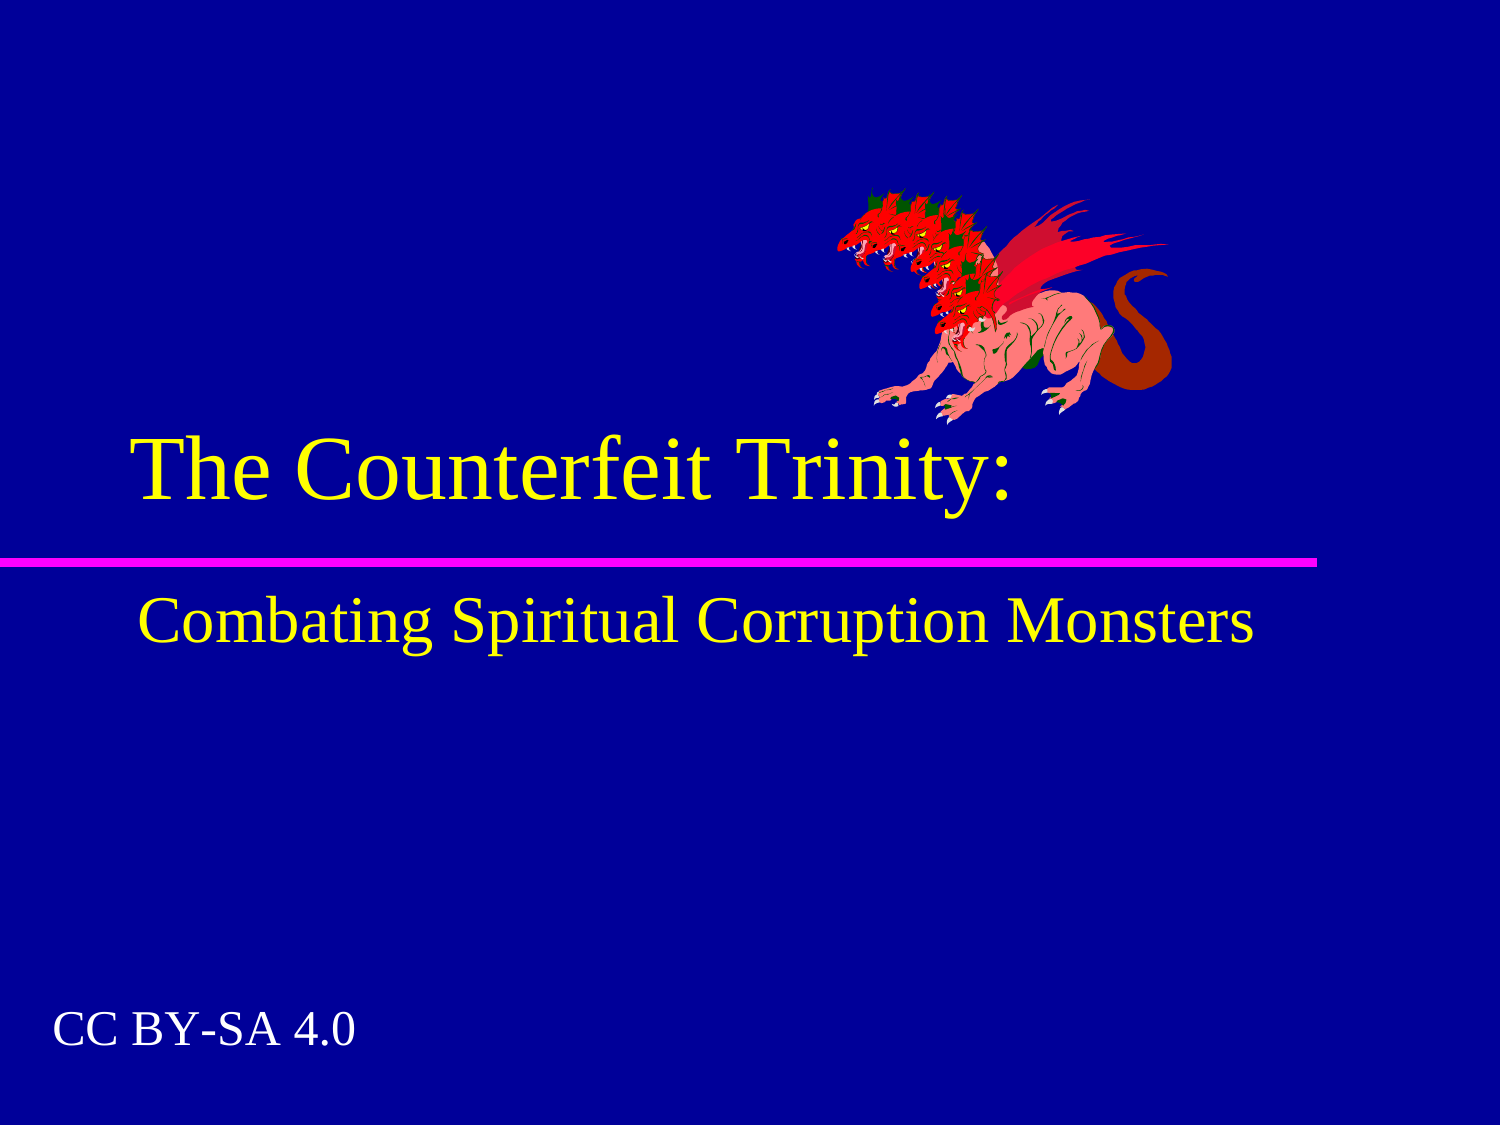

# The Counterfeit Trinity:
Combating Spiritual Corruption Monsters
CC BY-SA 4.0